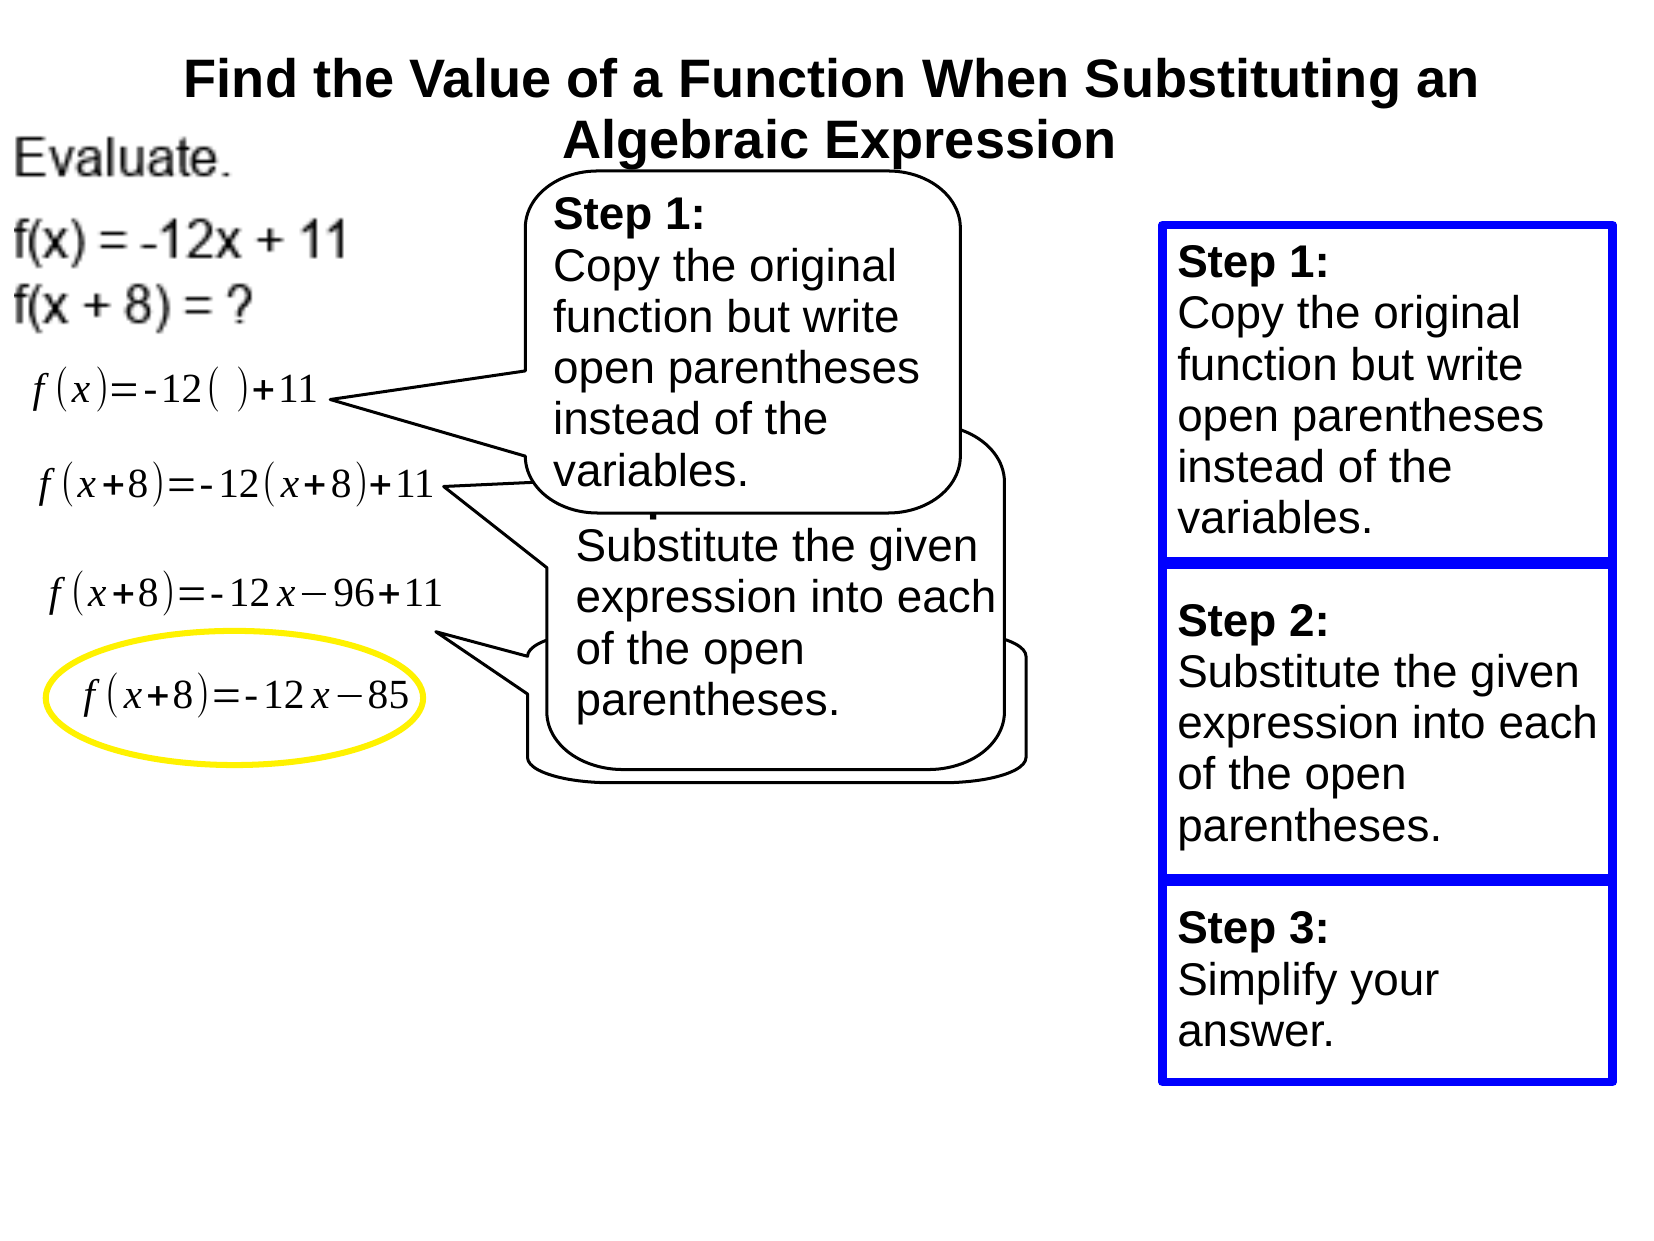

Find the Value of a Function When Substituting an Algebraic Expression
Step 1:
Copy the original
function but write
open parentheses
instead of the
variables.
Step 1:
Copy the original function but write open parentheses instead of the variables.
Step 2:
Substitute the given expression into each of the open parentheses.
Step 3:
Simplify your answer.
Step 2:
Substitute the given
expression into each
of the open
parentheses.
Step 3:
Simplify your answer.